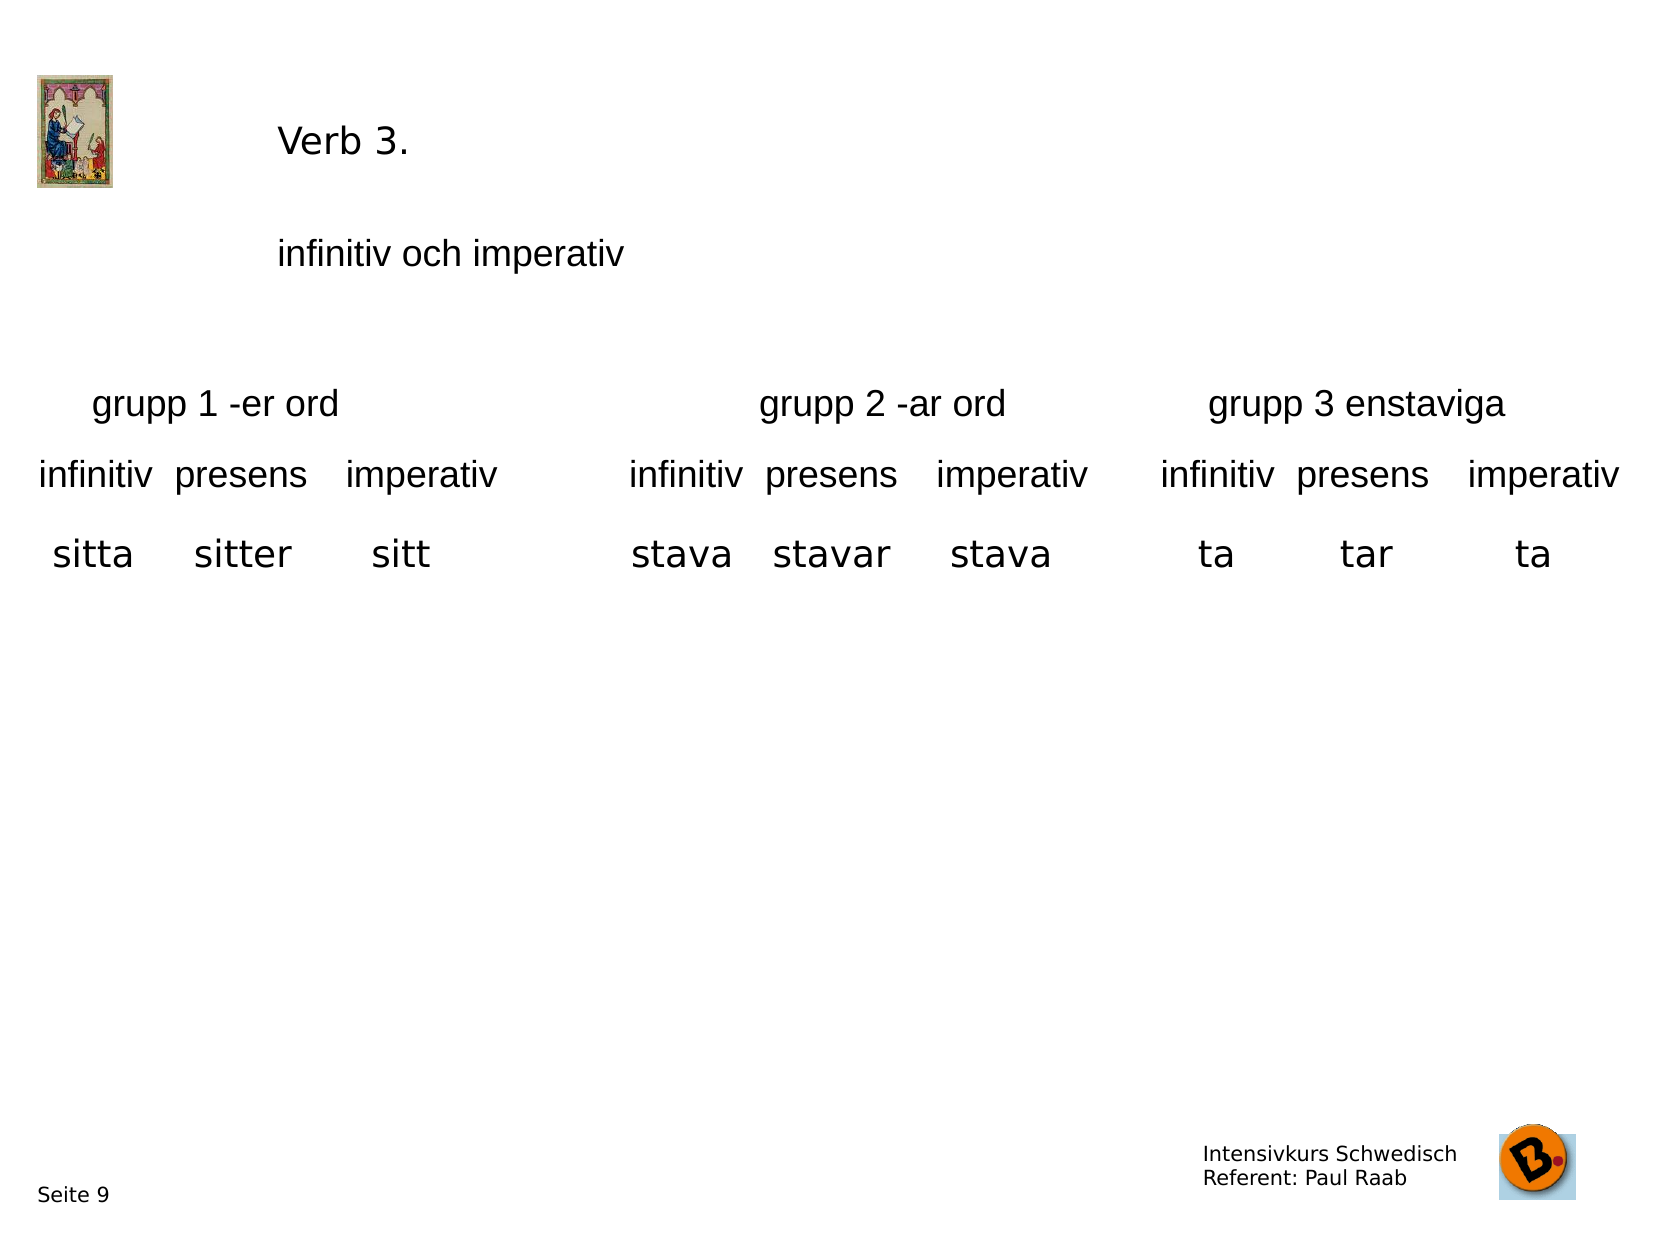

Verb 3.
infinitiv och imperativ
grupp 1 -er ord
grupp 2 -ar ord
grupp 3 enstaviga
infinitiv
presens
imperativ
infinitiv
presens
imperativ
infinitiv
presens
imperativ
sitta
sitter
sitt
stava
stavar
stava
ta
tar
ta